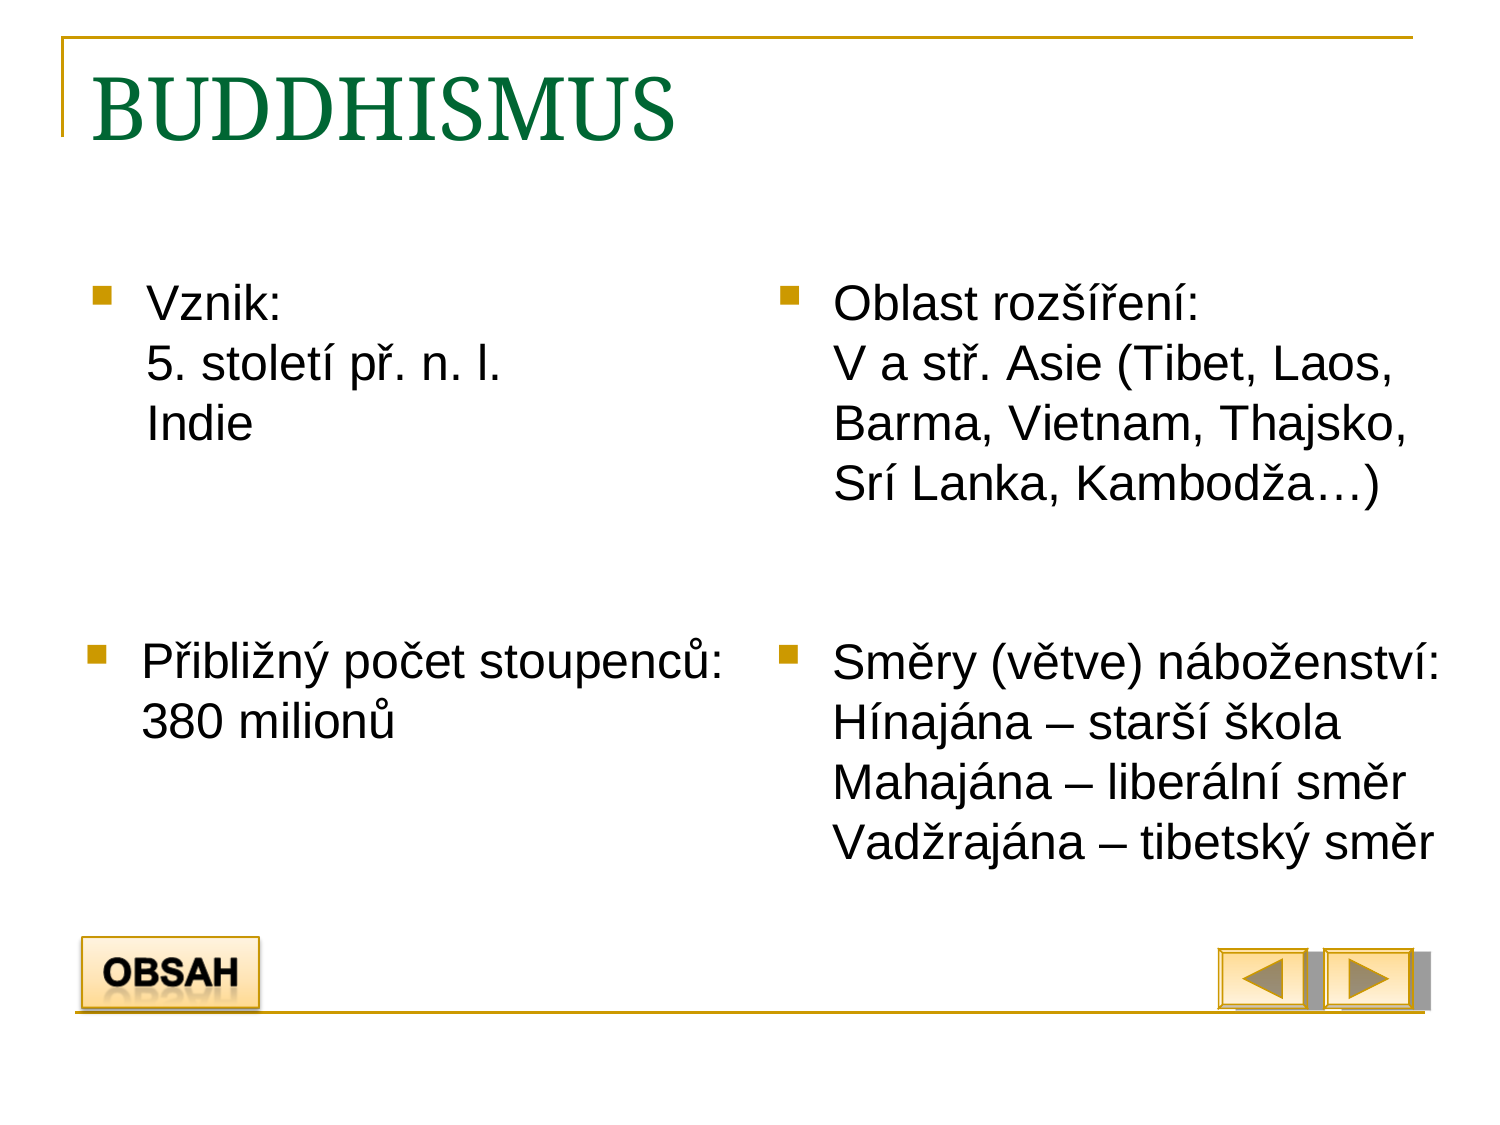

# BUDDHISMUS
Vznik:
5. století př. n. l.
Indie
Oblast rozšíření:
V a stř. Asie (Tibet, Laos, Barma, Vietnam, Thajsko, Srí Lanka, Kambodža…)
Přibližný počet stoupenců:
380 milionů
Směry (větve) náboženství:
Hínajána – starší škola
Mahajána – liberální směr
Vadžrajána – tibetský směr